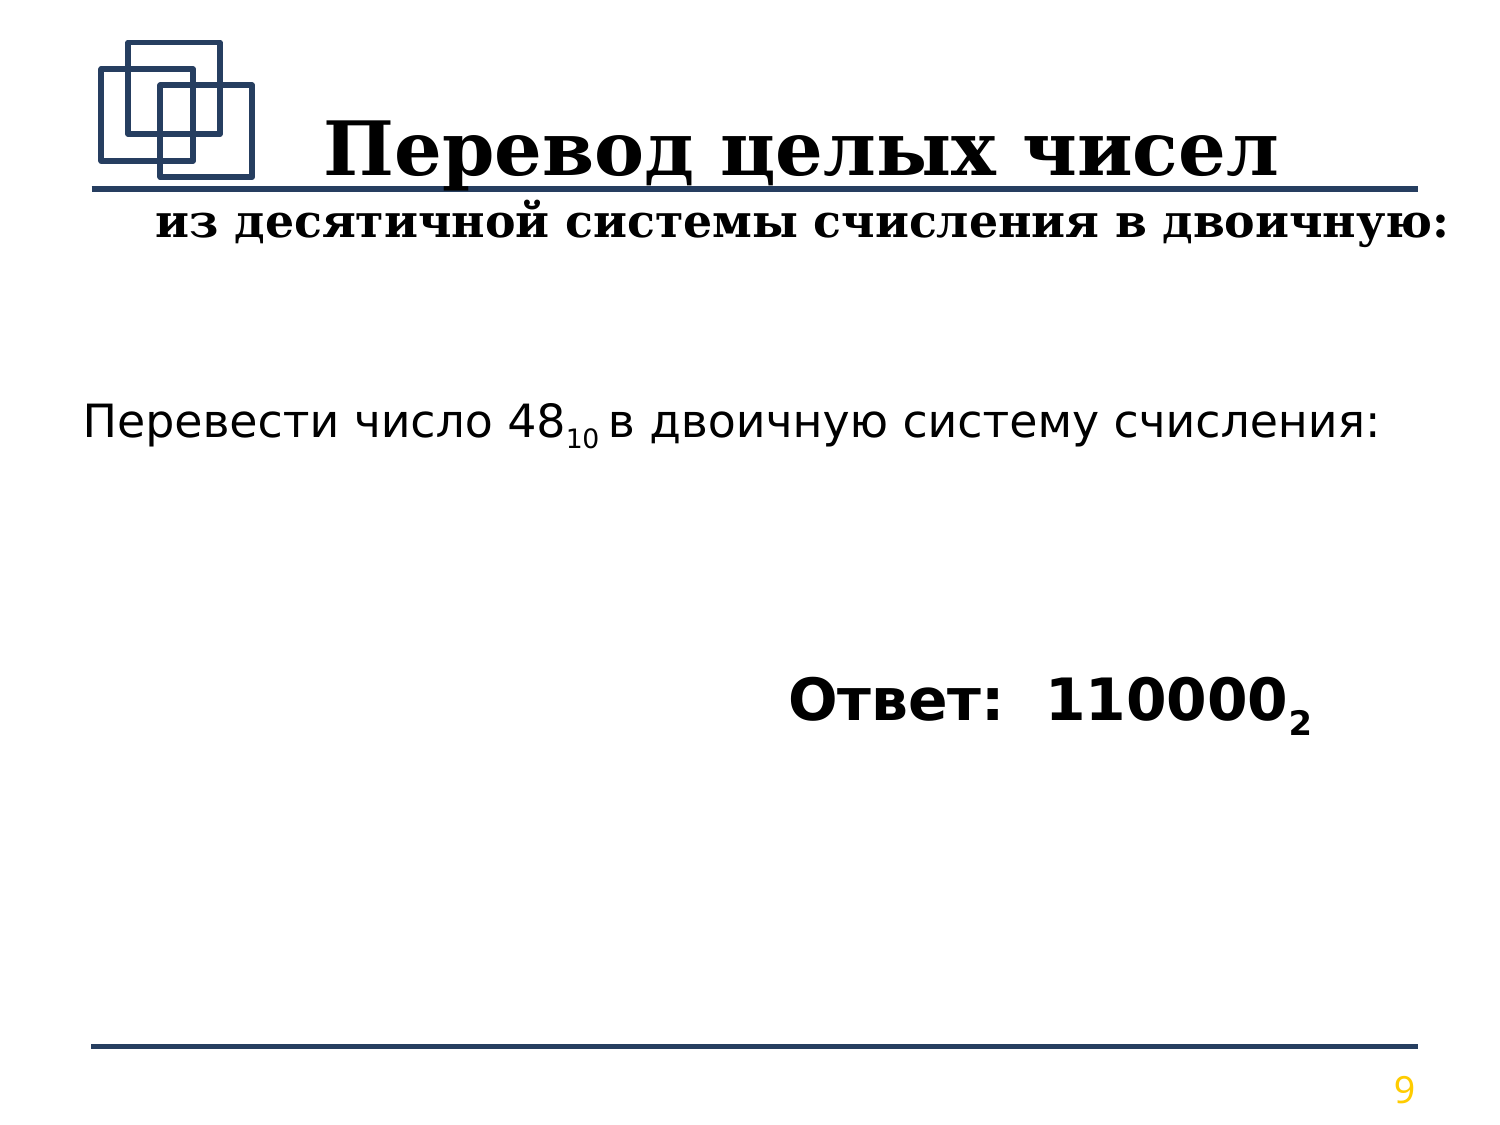

# Перевод целых чисел из десятичной системы счисления в двоичную:
 Перевести число 4810 в двоичную систему счисления:
Ответ: 1100002